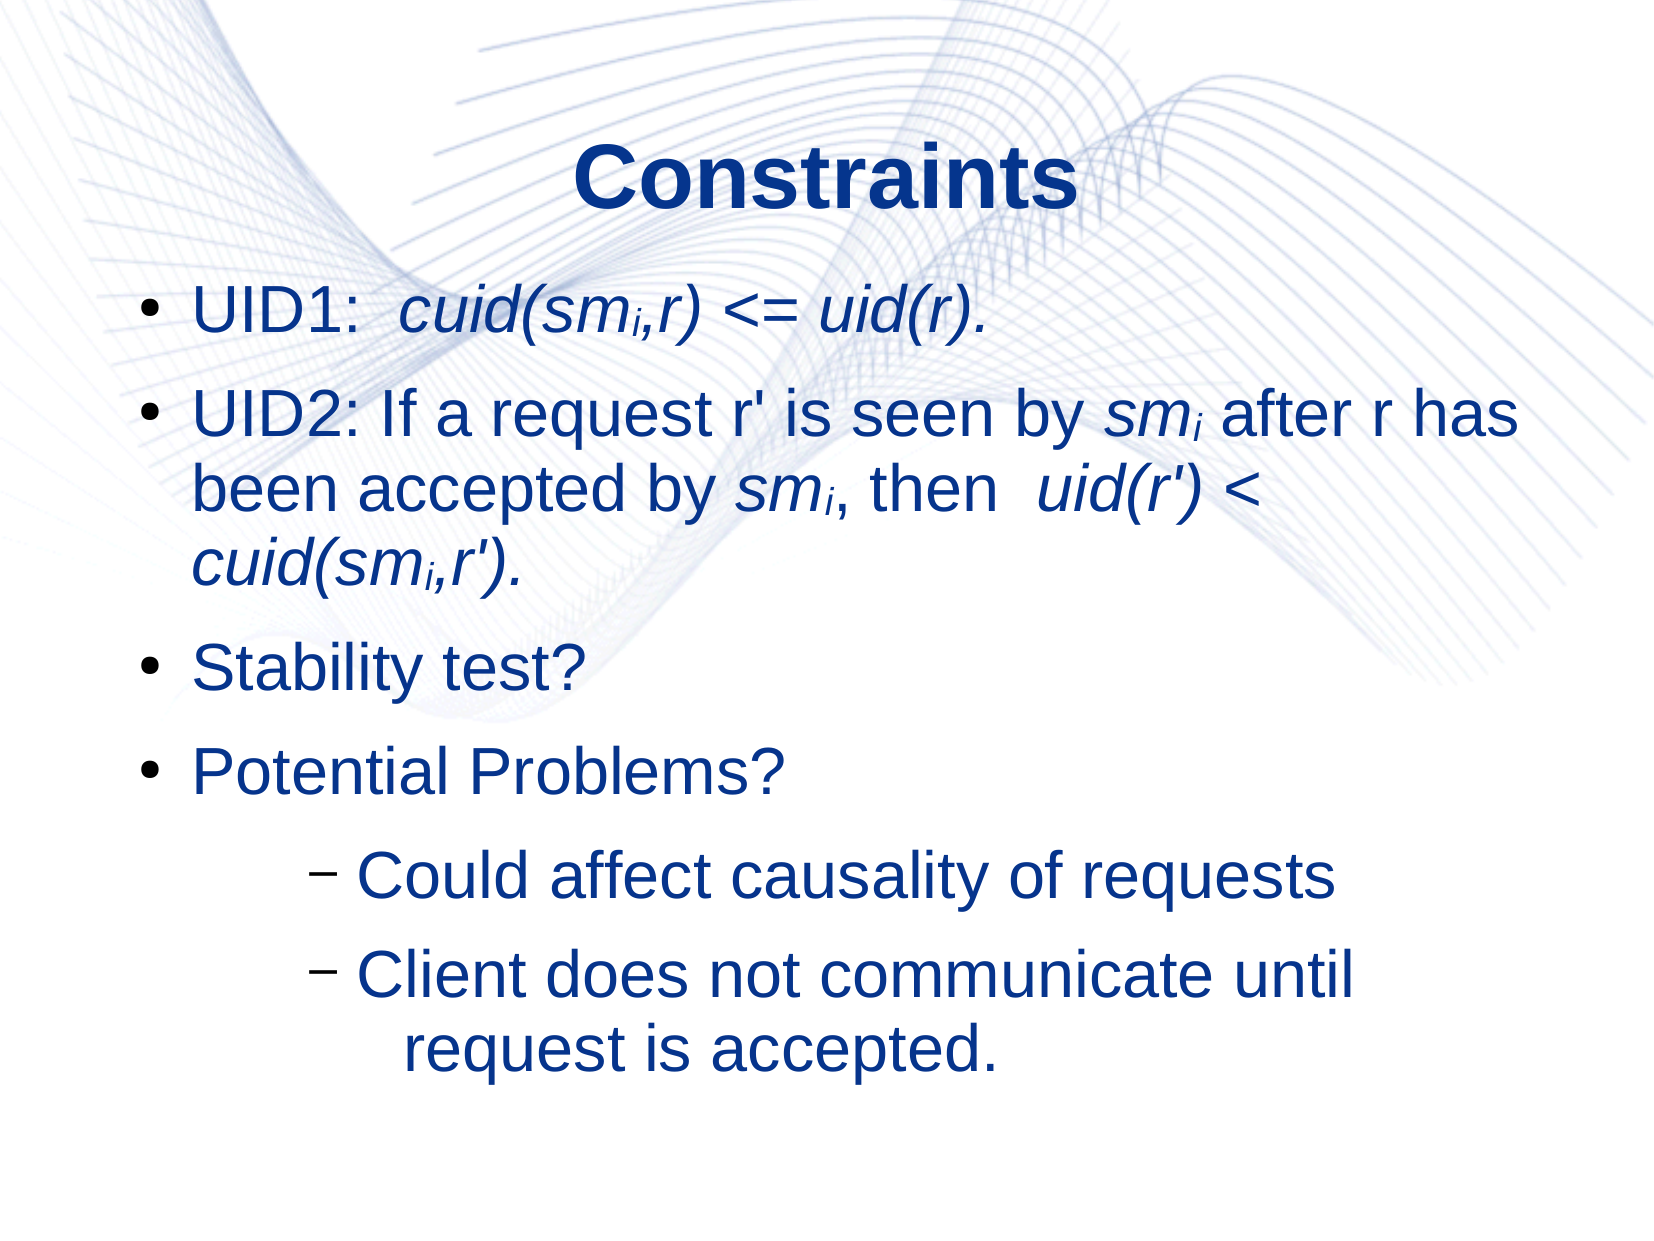

# Constraints
UID1: cuid(smi,r) <= uid(r).
UID2: If a request r' is seen by smi after r has been accepted by smi, then uid(r') < cuid(smi,r').
Stability test?
Potential Problems?
Could affect causality of requests
Client does not communicate until request is accepted.